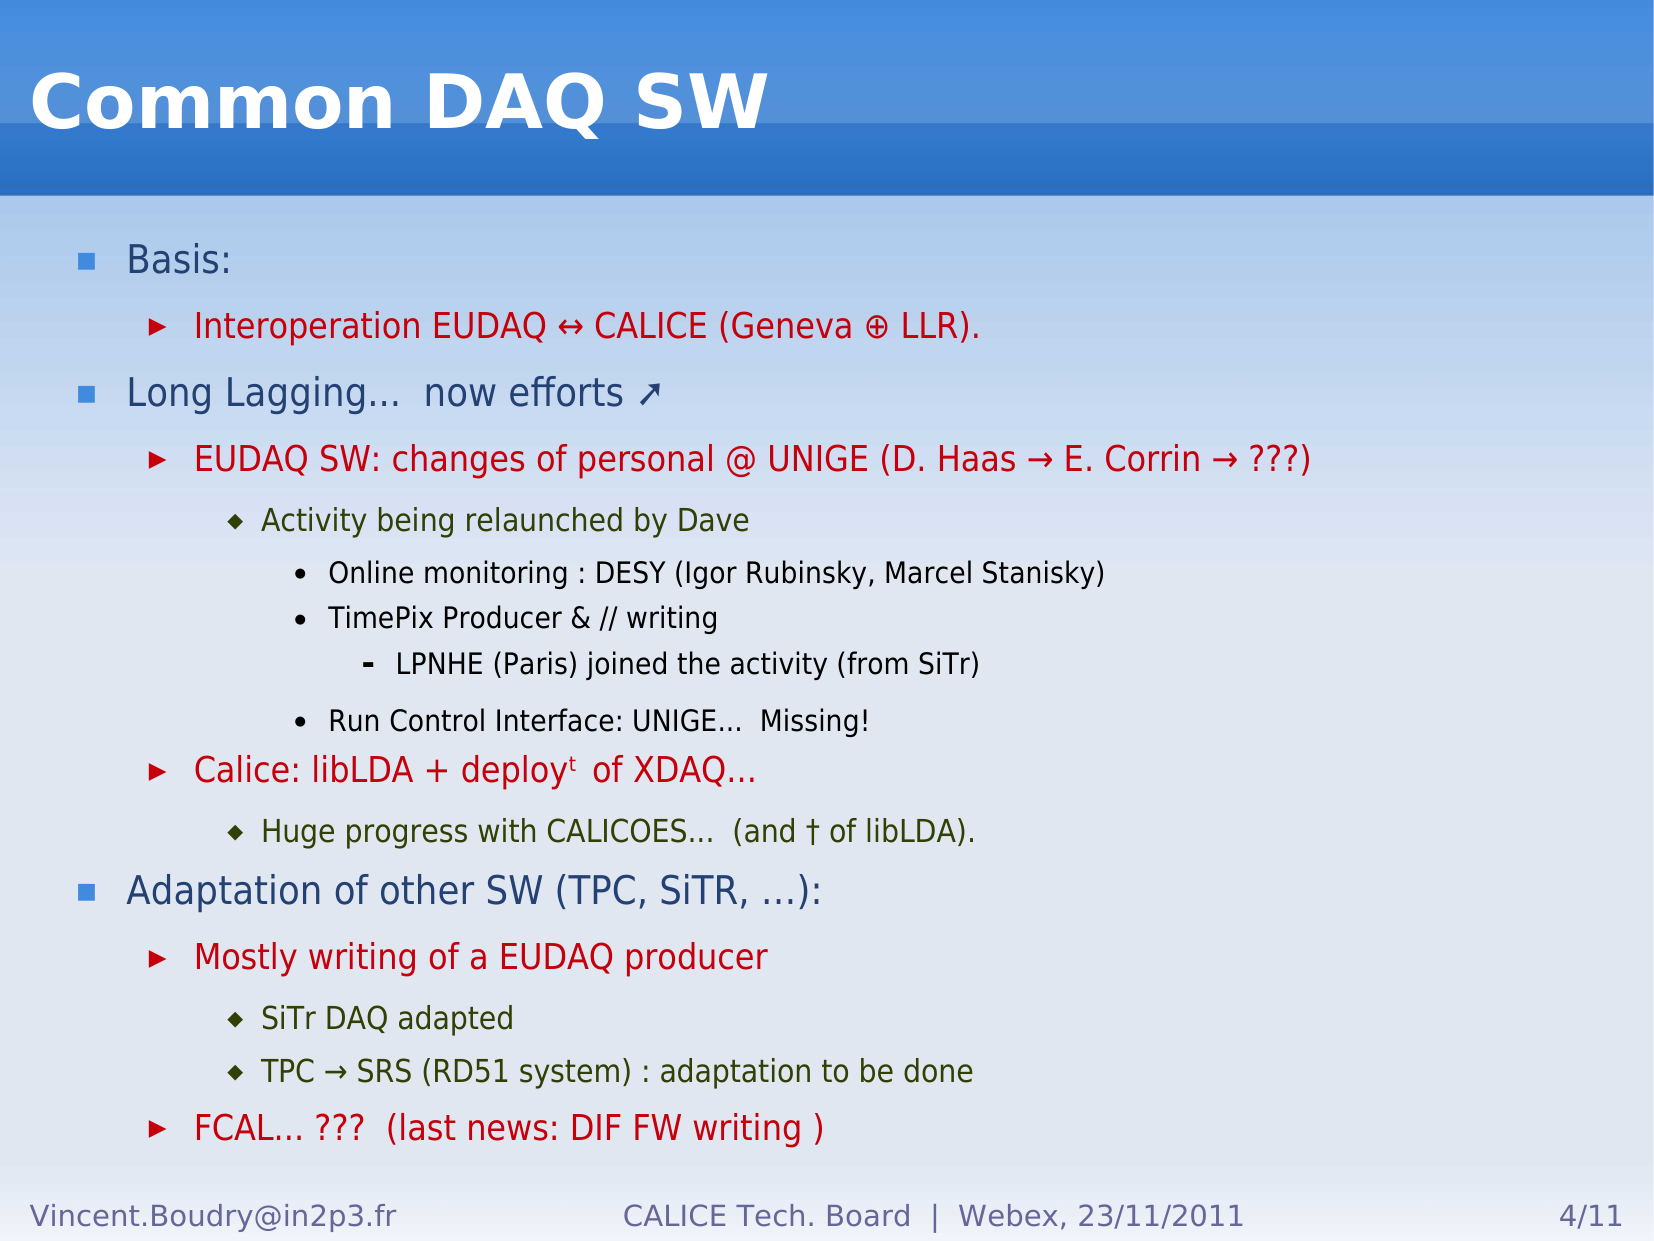

# Common DAQ SW
Basis:
Interoperation EUDAQ ↔ CALICE (Geneva ⊕ LLR).
Long Lagging... now efforts ➚
EUDAQ SW: changes of personal @ UNIGE (D. Haas → E. Corrin → ???)
Activity being relaunched by Dave
Online monitoring : DESY (Igor Rubinsky, Marcel Stanisky)
TimePix Producer & // writing
LPNHE (Paris) joined the activity (from SiTr)
Run Control Interface: UNIGE... Missing!
Calice: libLDA + deployt of XDAQ...
Huge progress with CALICOES... (and † of libLDA).
Adaptation of other SW (TPC, SiTR, …):
Mostly writing of a EUDAQ producer
SiTr DAQ adapted
TPC → SRS (RD51 system) : adaptation to be done
FCAL... ??? (last news: DIF FW writing )
Vincent.Boudry@in2p3.fr
CALICE Tech. Board | Webex, 23/11/2011
4